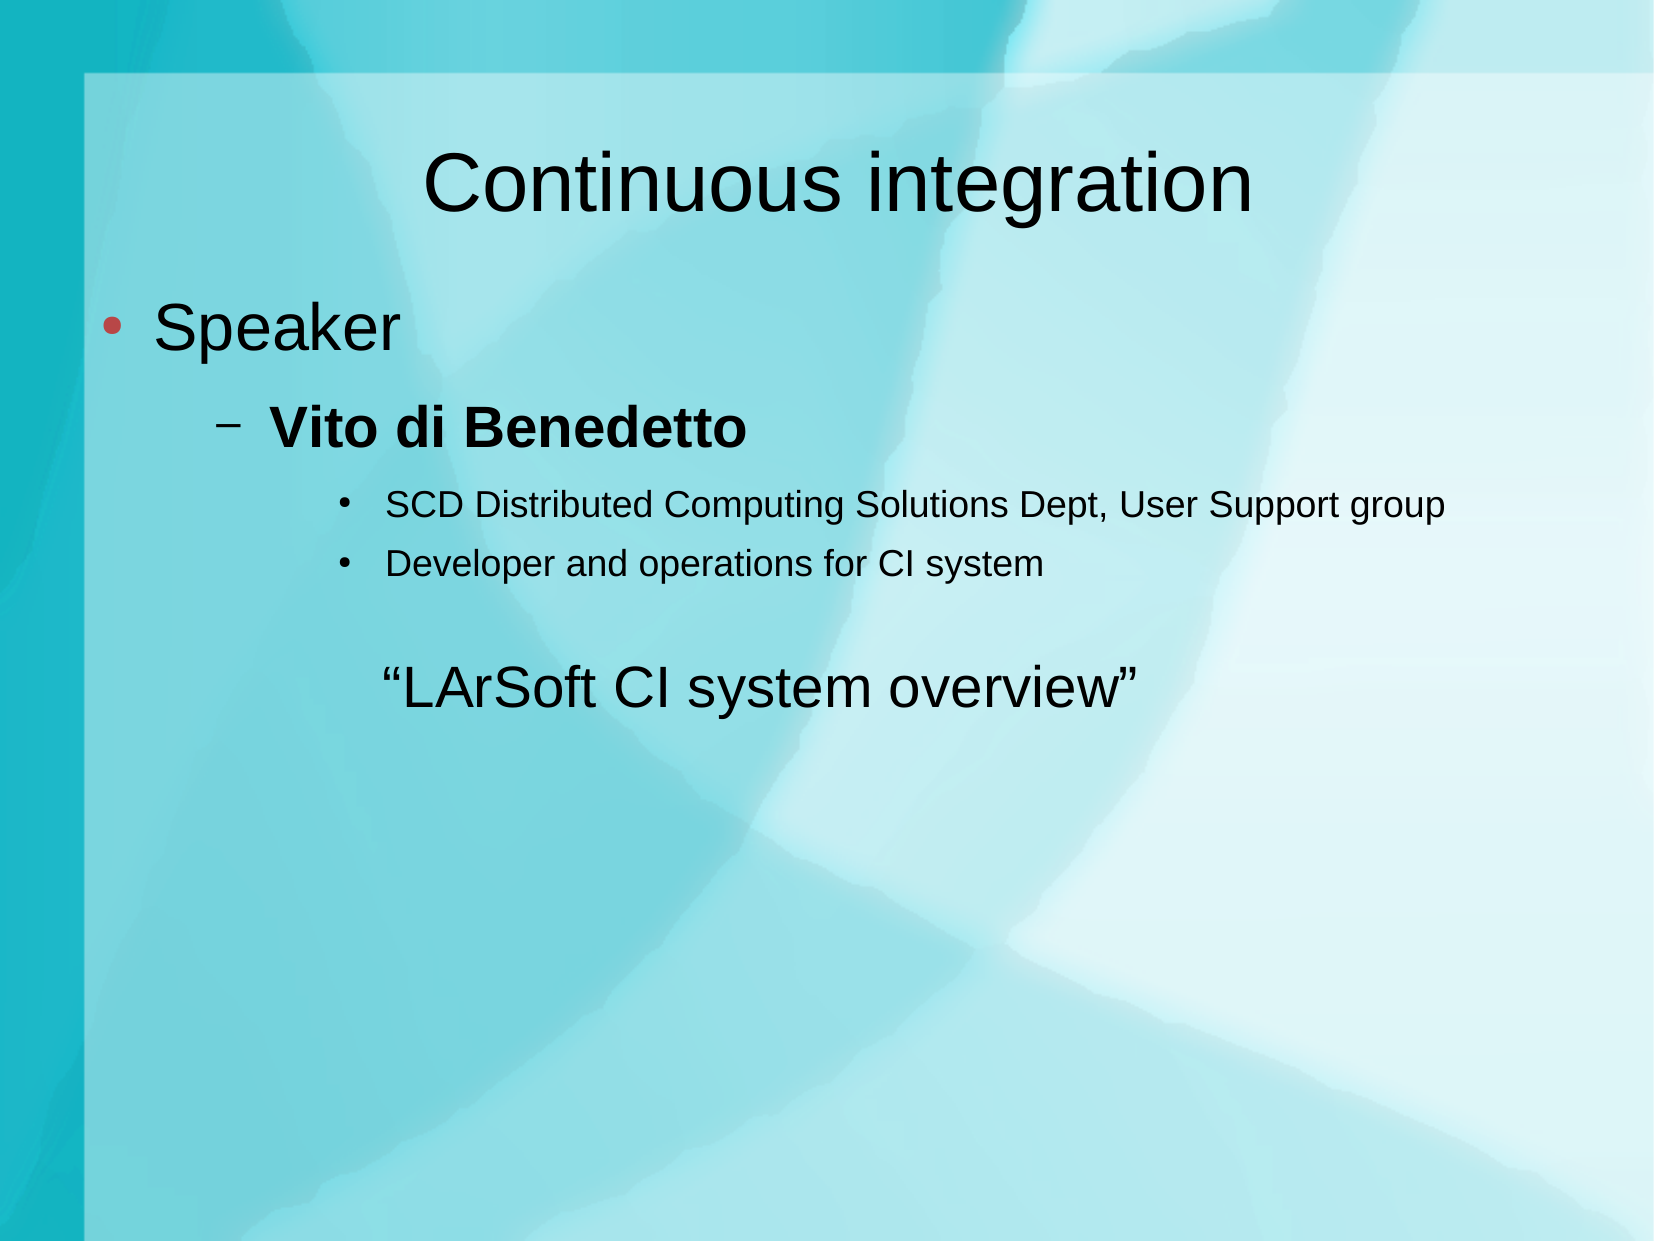

# Continuous integration
Speaker
Vito di Benedetto
SCD Distributed Computing Solutions Dept, User Support group
Developer and operations for CI system
 “LArSoft CI system overview”